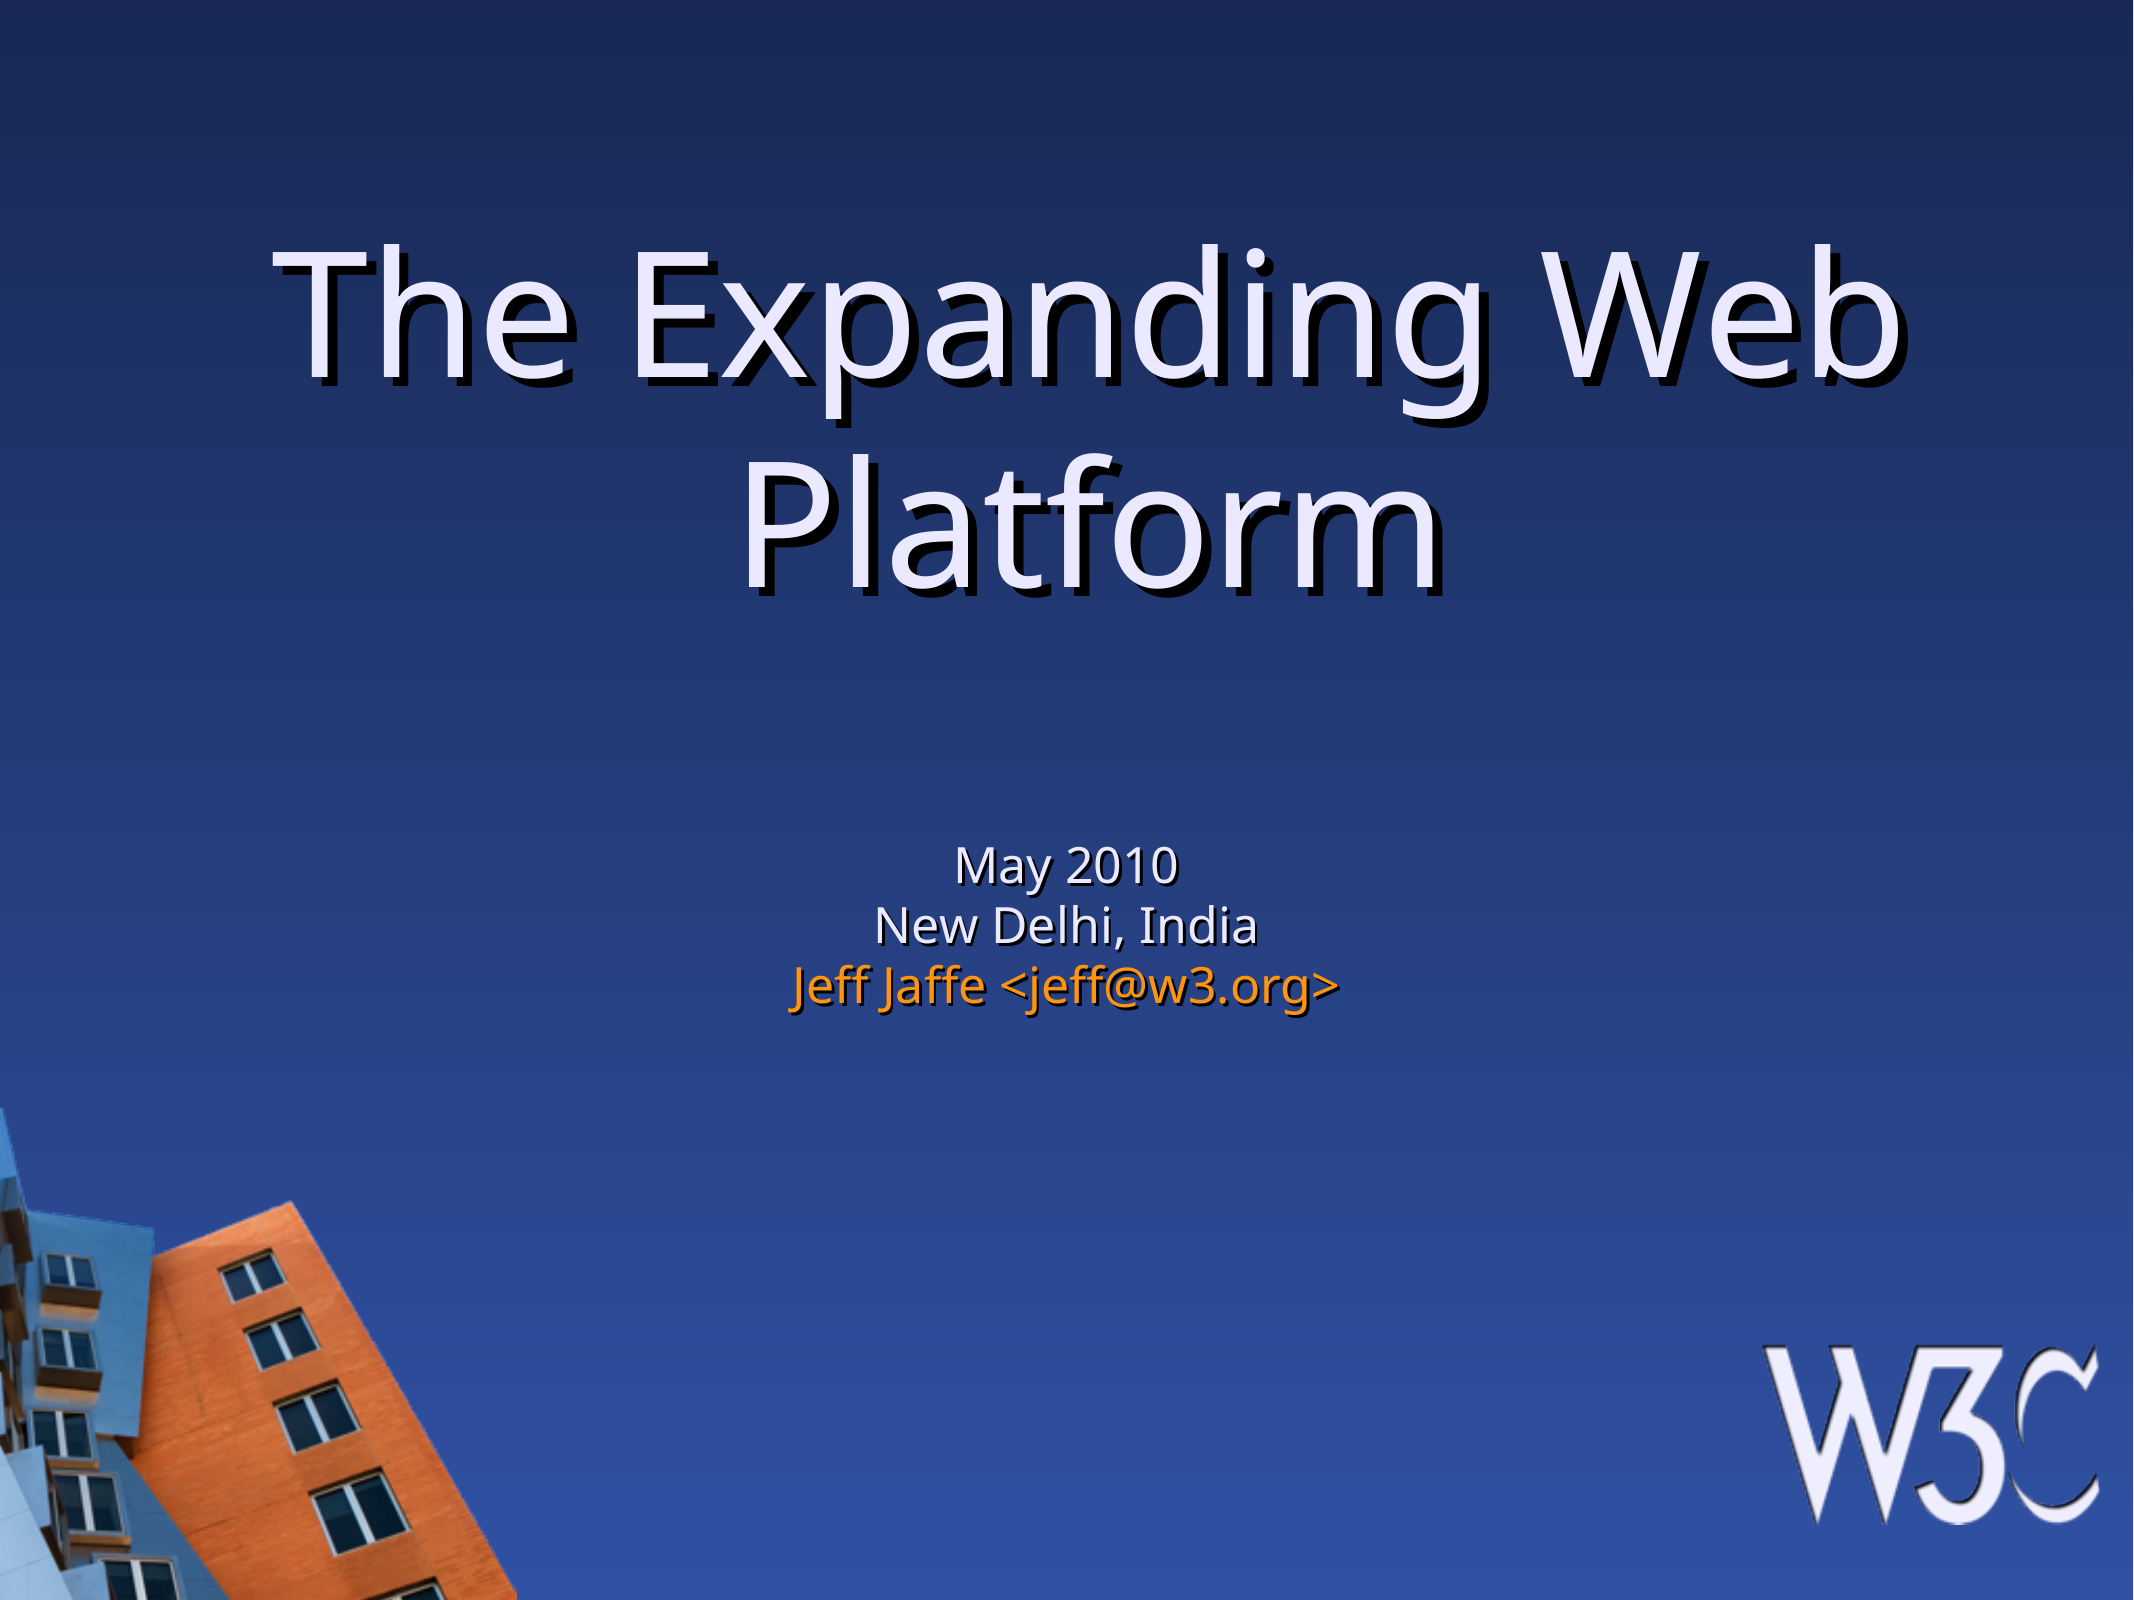

# The Expanding Web Platform
May 2010
New Delhi, India
Jeff Jaffe <jeff@w3.org>